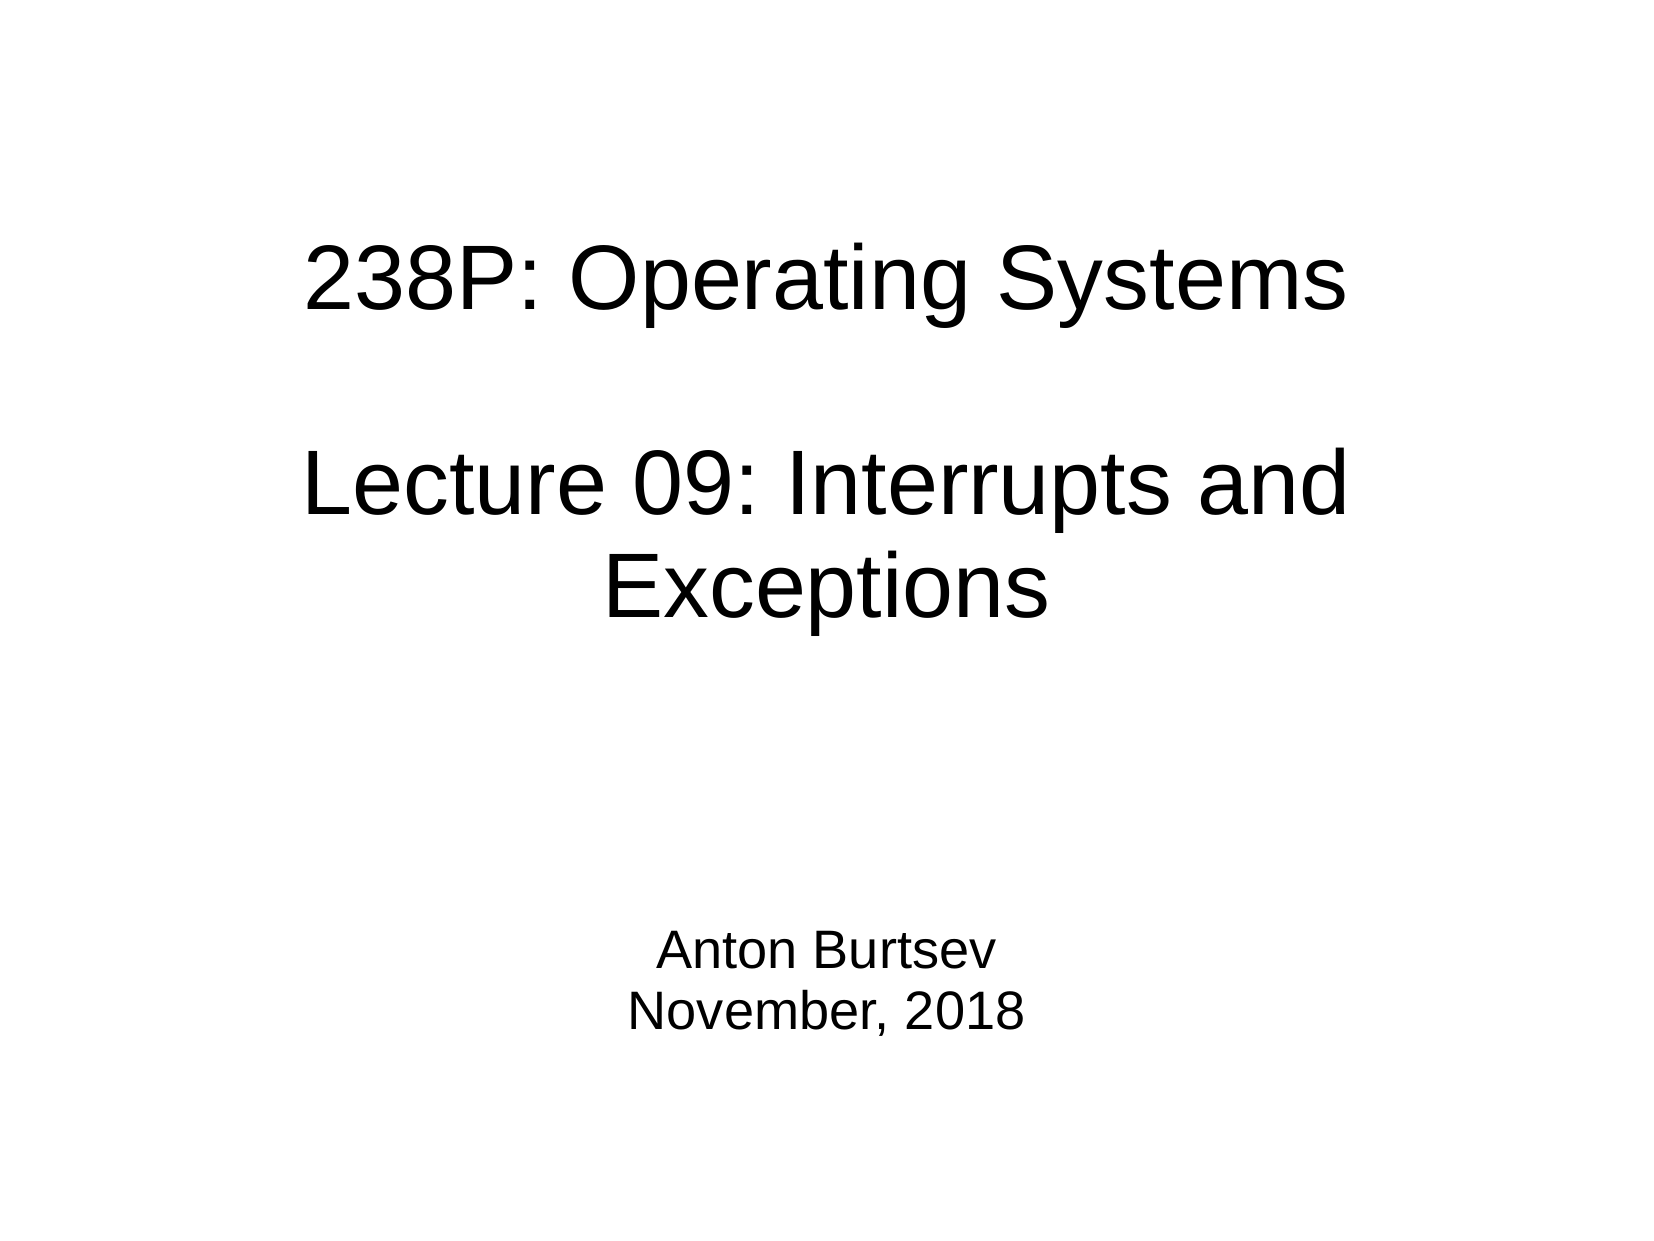

# 238P: Operating Systems Lecture 09: Interrupts and Exceptions
Anton Burtsev
November, 2018